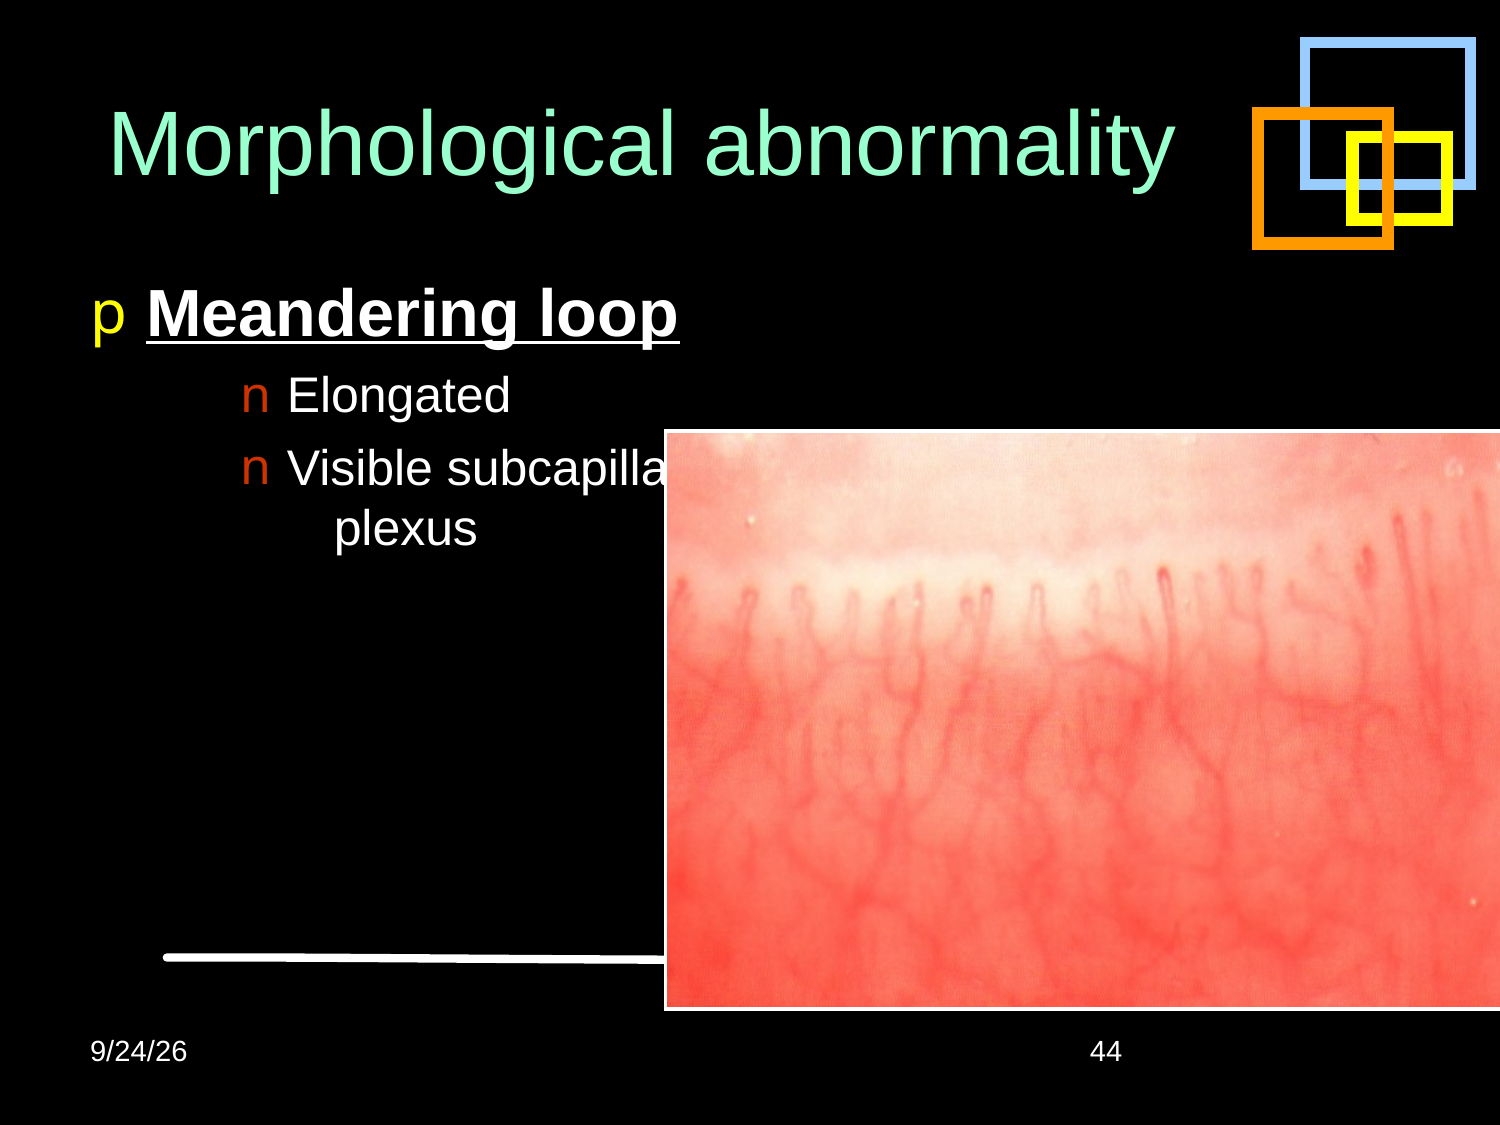

# Morphological abnormality
Meandering loop
Elongated
Visible subcapillary plexus